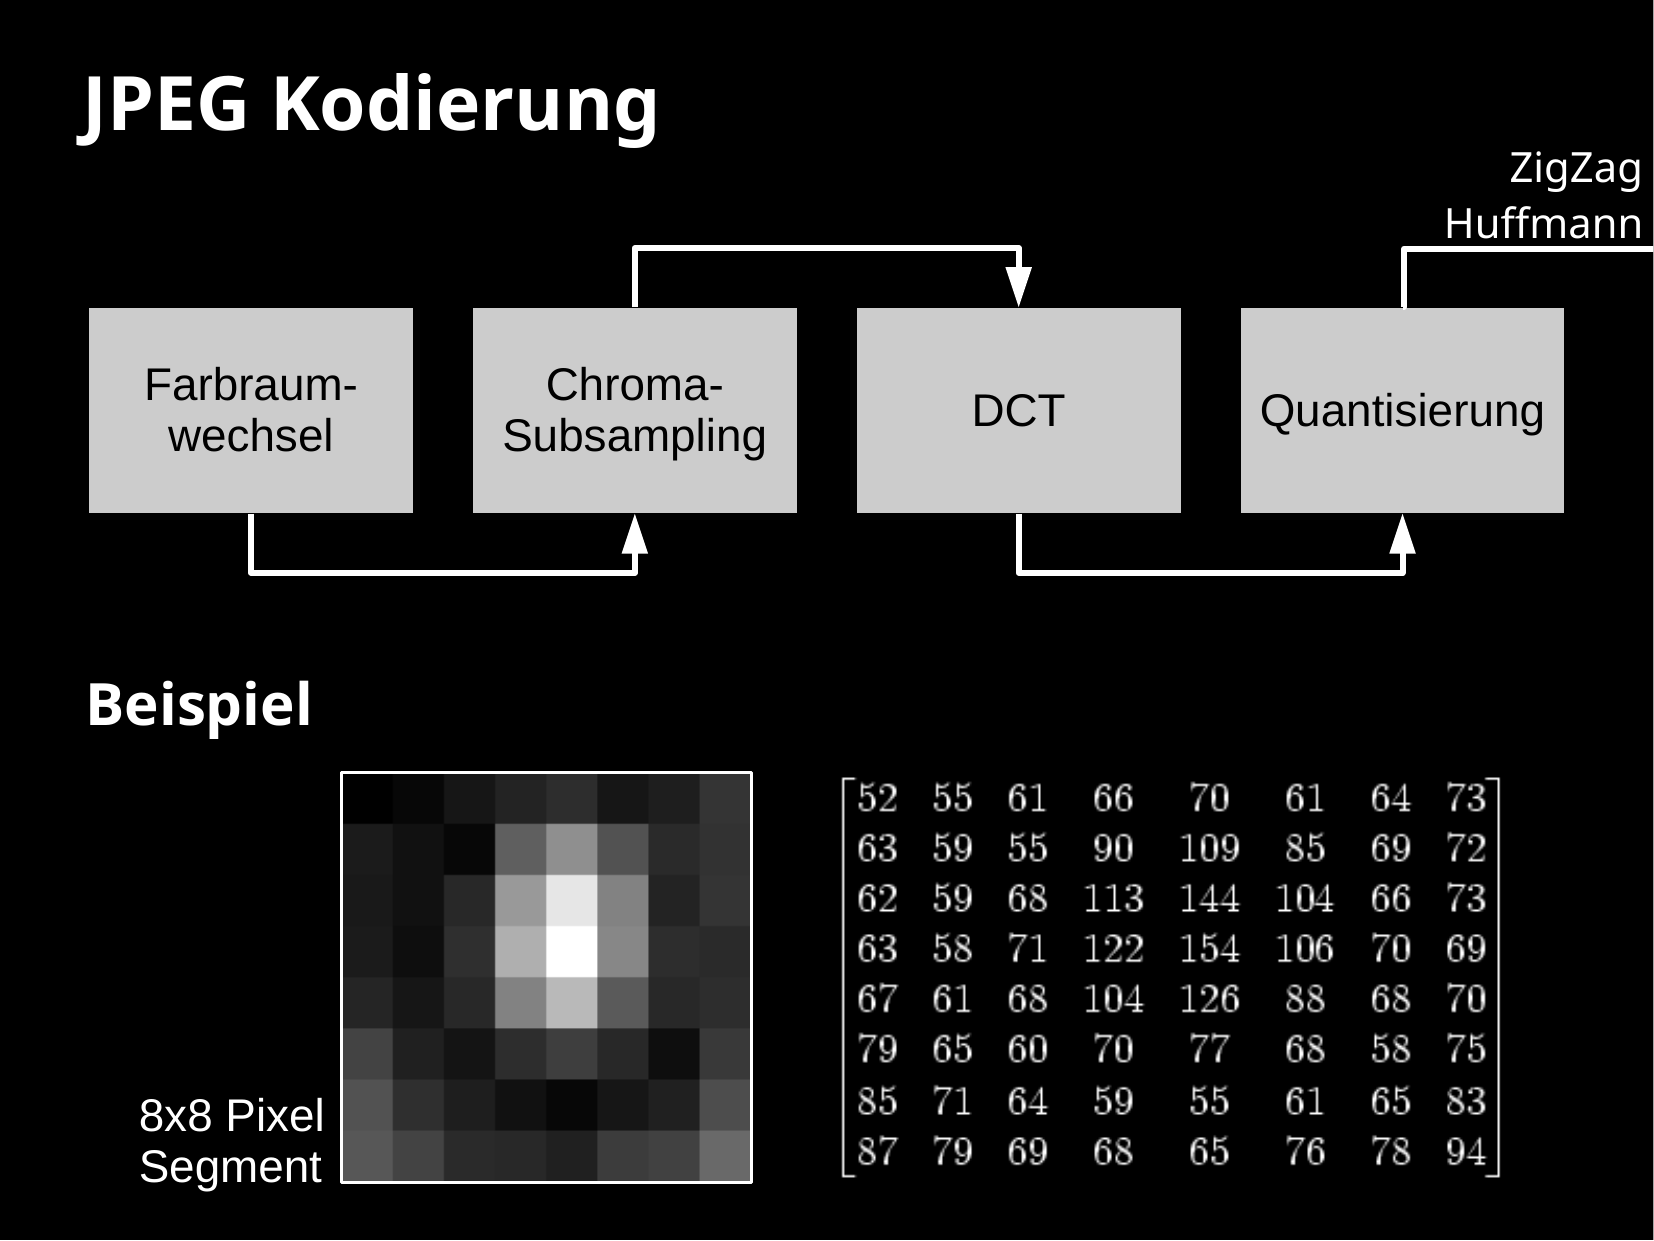

# JPEG Kodierung
ZigZag
Huffmann
Farbraum-
wechsel
Chroma-
Subsampling
DCT
Quantisierung
Beispiel
8x8 Pixel
Segment